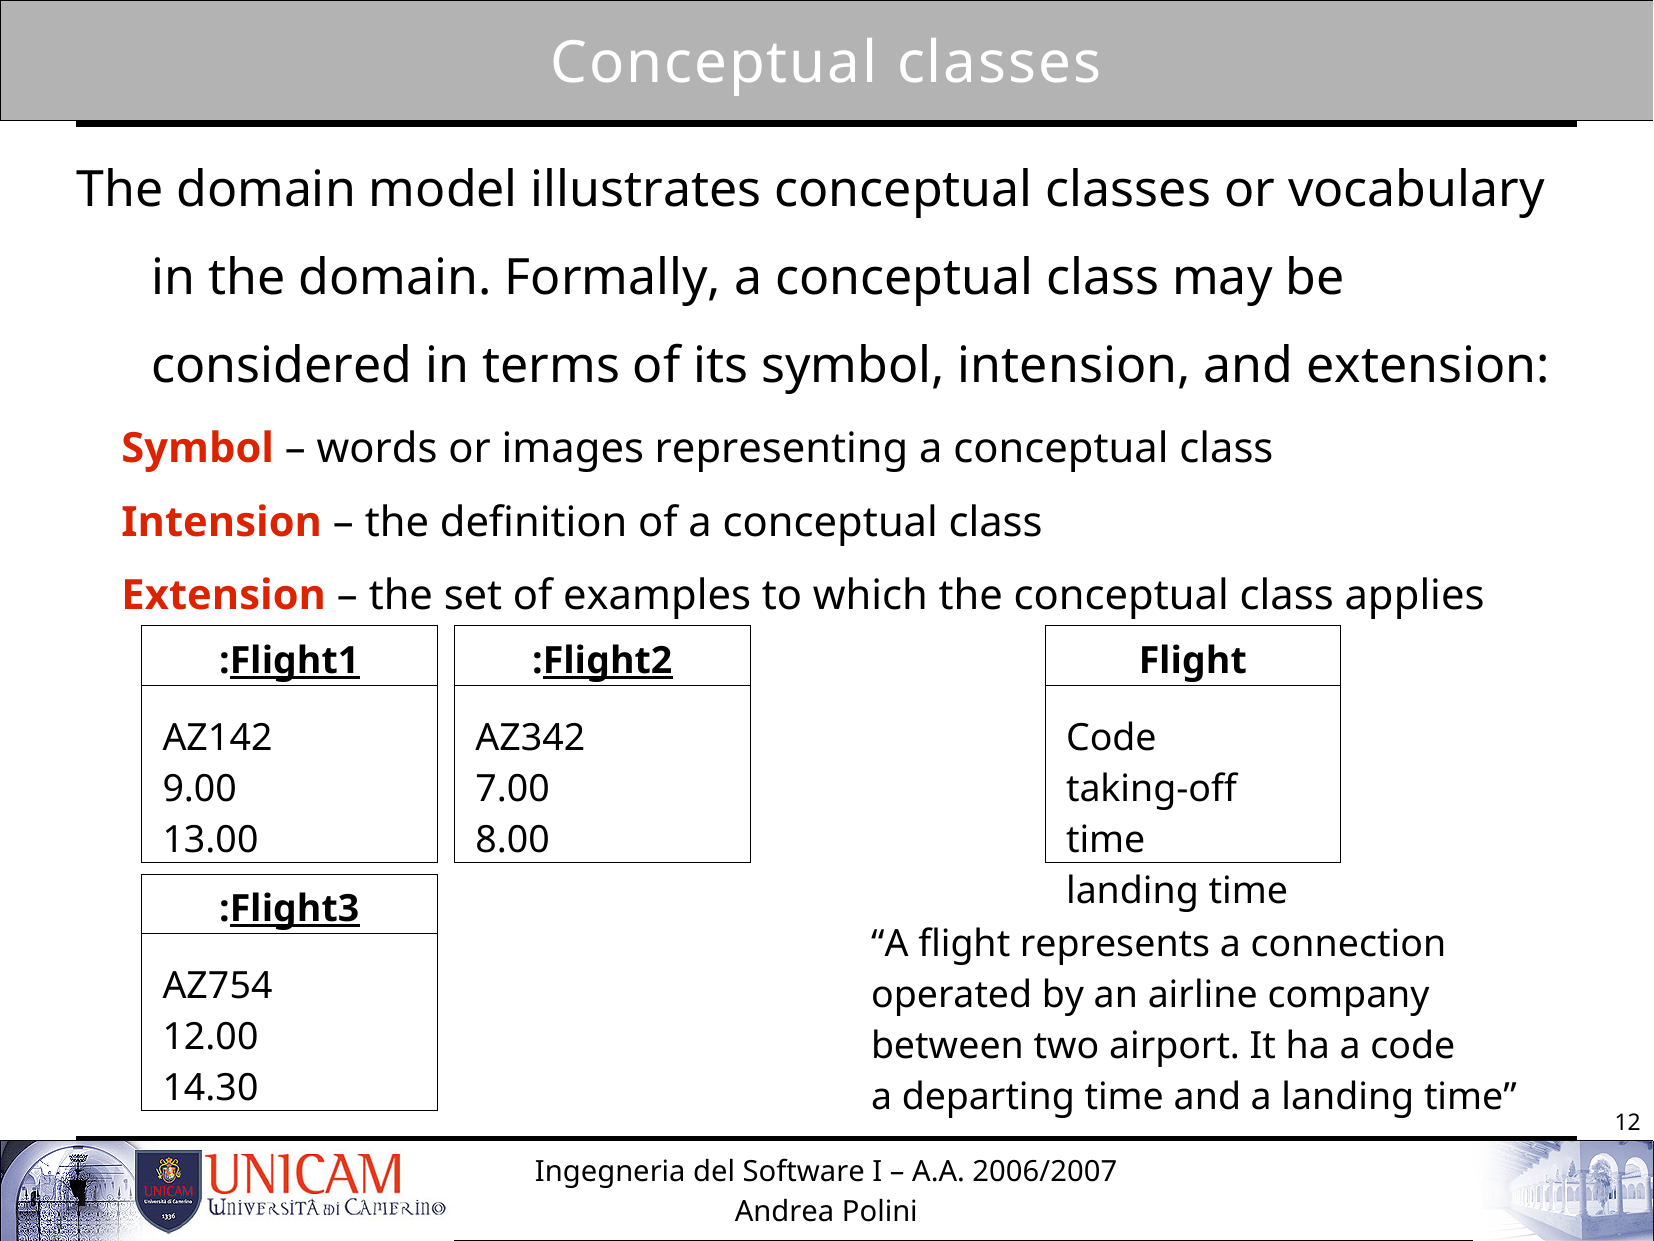

# Conceptual classes
The domain model illustrates conceptual classes or vocabulary in the domain. Formally, a conceptual class may be considered in terms of its symbol, intension, and extension:
Symbol – words or images representing a conceptual class
Intension – the definition of a conceptual class
Extension – the set of examples to which the conceptual class applies
:Flight1
:Flight2
Flight
AZ142
9.00
13.00
AZ342
7.00
8.00
Code
taking-off time
landing time
:Flight3
“A flight represents a connection
operated by an airline company
between two airport. It ha a code
a departing time and a landing time”
AZ754
12.00
14.30
12